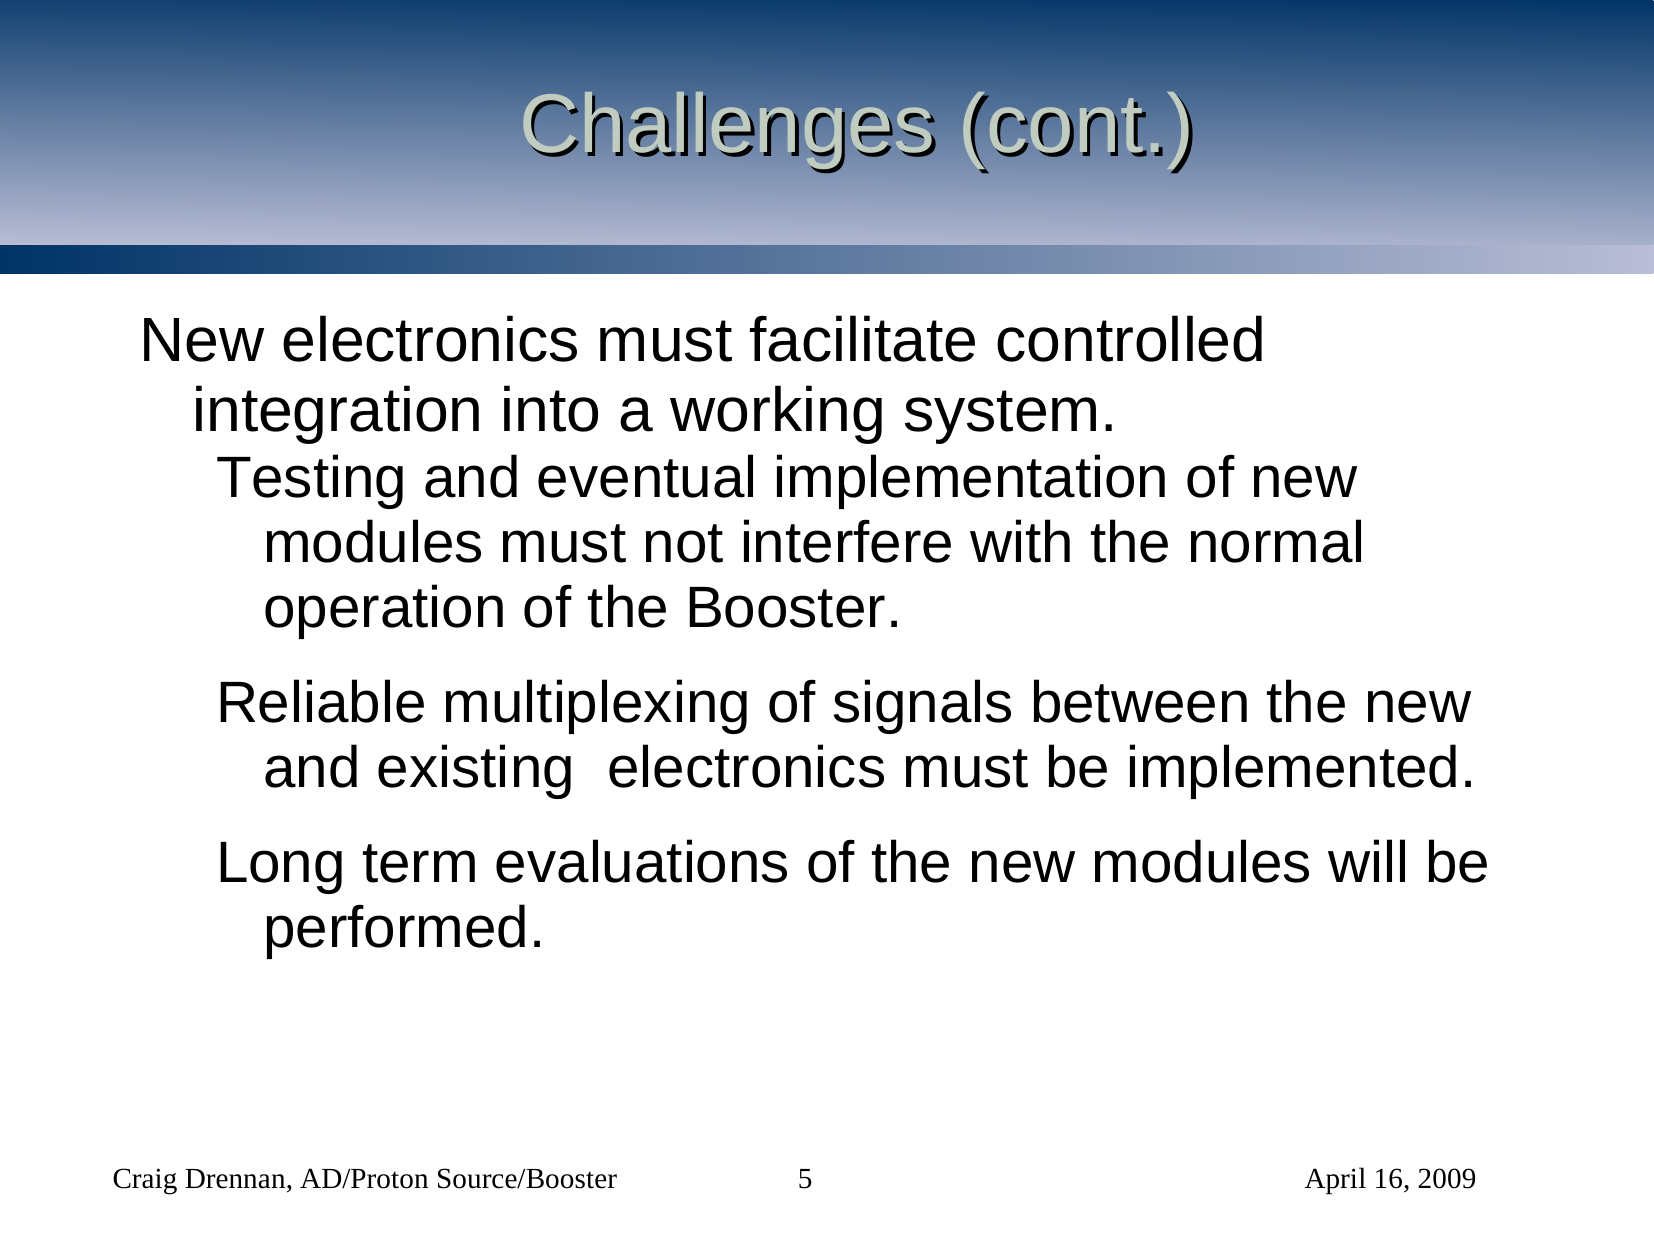

# Challenges (cont.)
New electronics must facilitate controlled integration into a working system.
Testing and eventual implementation of new modules must not interfere with the normal operation of the Booster.
Reliable multiplexing of signals between the new and existing electronics must be implemented.
Long term evaluations of the new modules will be performed.